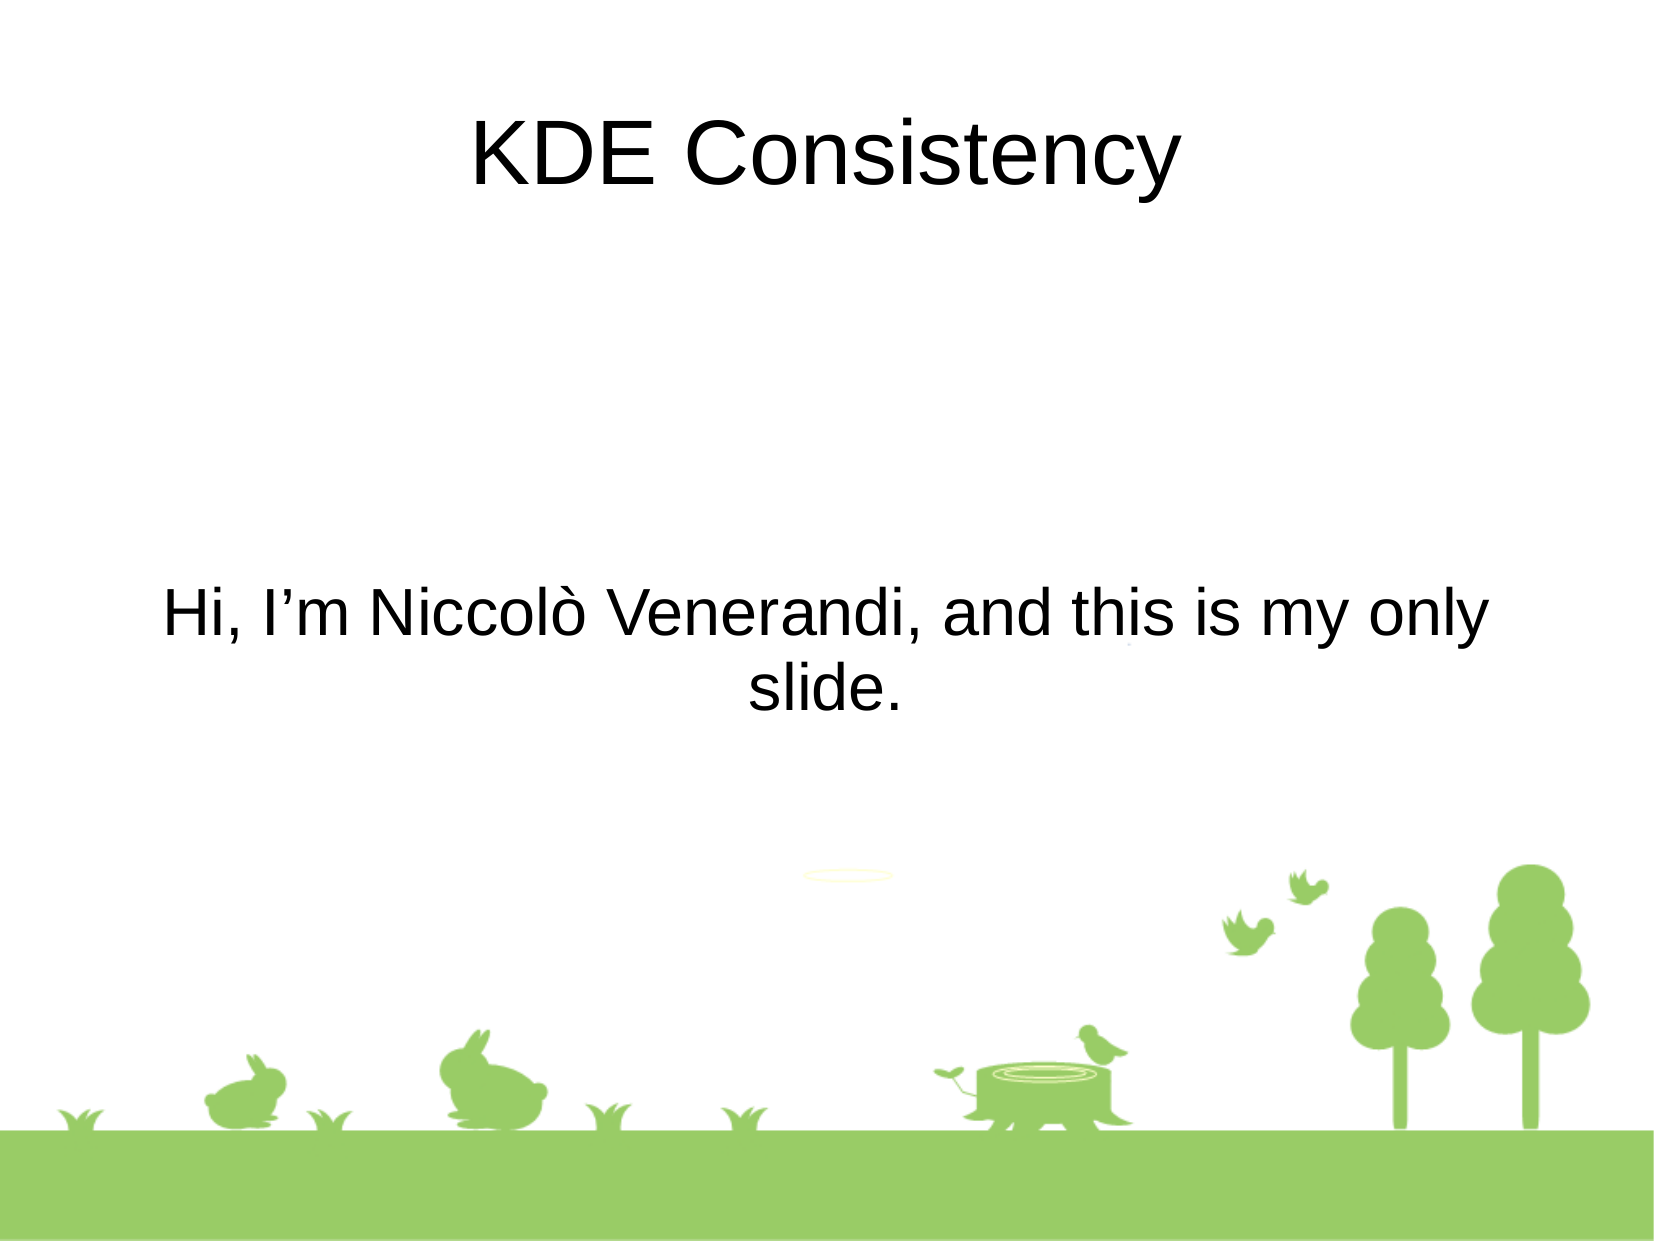

# KDE Consistency
Hi, I’m Niccolò Venerandi, and this is my only slide.